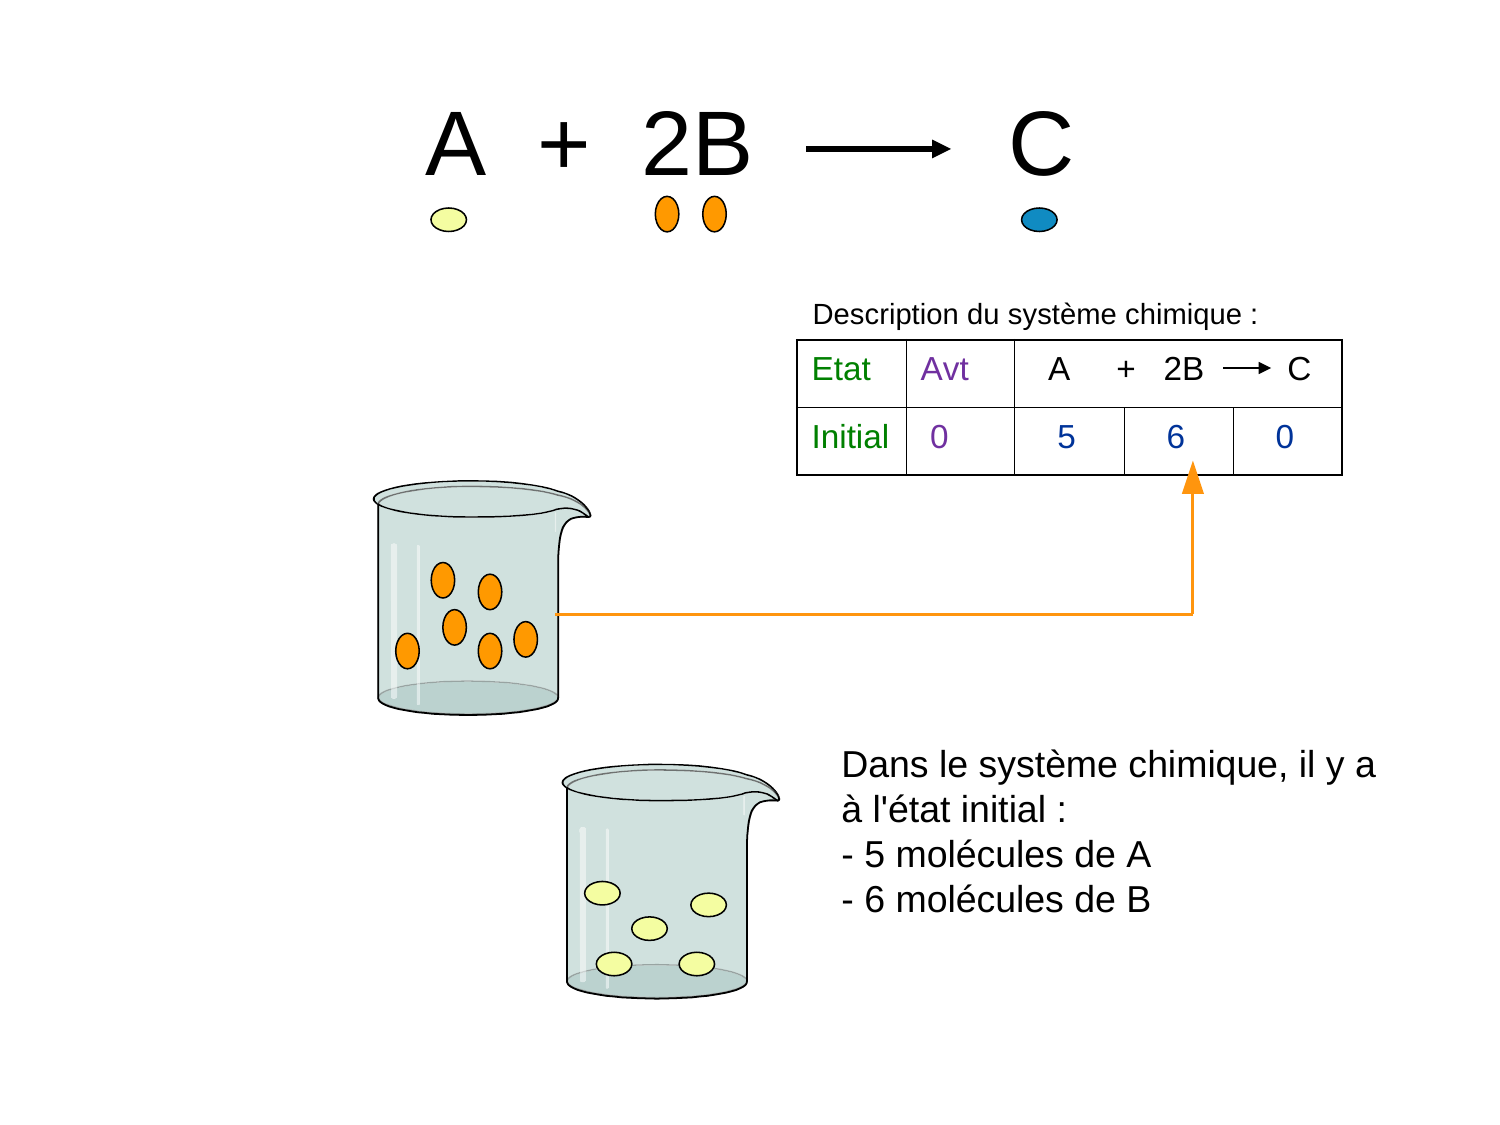

# A + 2B C
Description du système chimique :
| Etat | Avt | A + 2B C | | |
| --- | --- | --- | --- | --- |
| Initial | 0 | 5 | 6 | 0 |
Dans le système chimique, il y a à l'état initial :
- 5 molécules de A
- 6 molécules de B